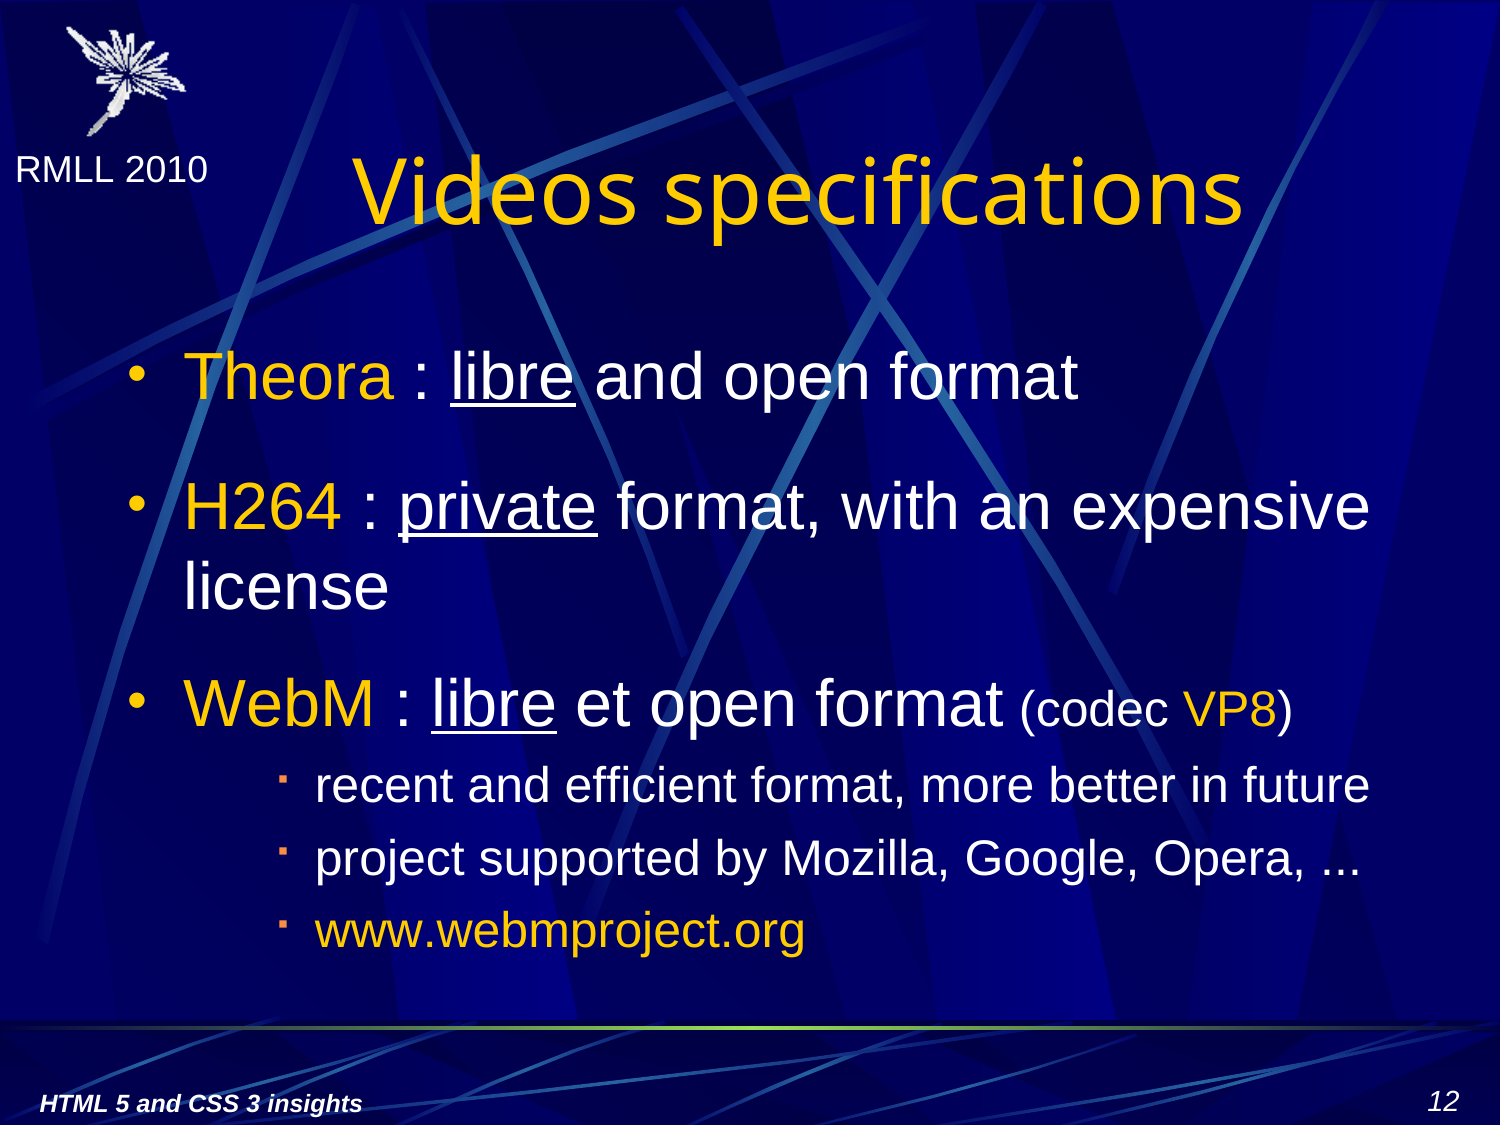

# Videos specifications
Theora : libre and open format
H264 : private format, with an expensive license
WebM : libre et open format (codec VP8)
recent and efficient format, more better in future
project supported by Mozilla, Google, Opera, ...
www.webmproject.org